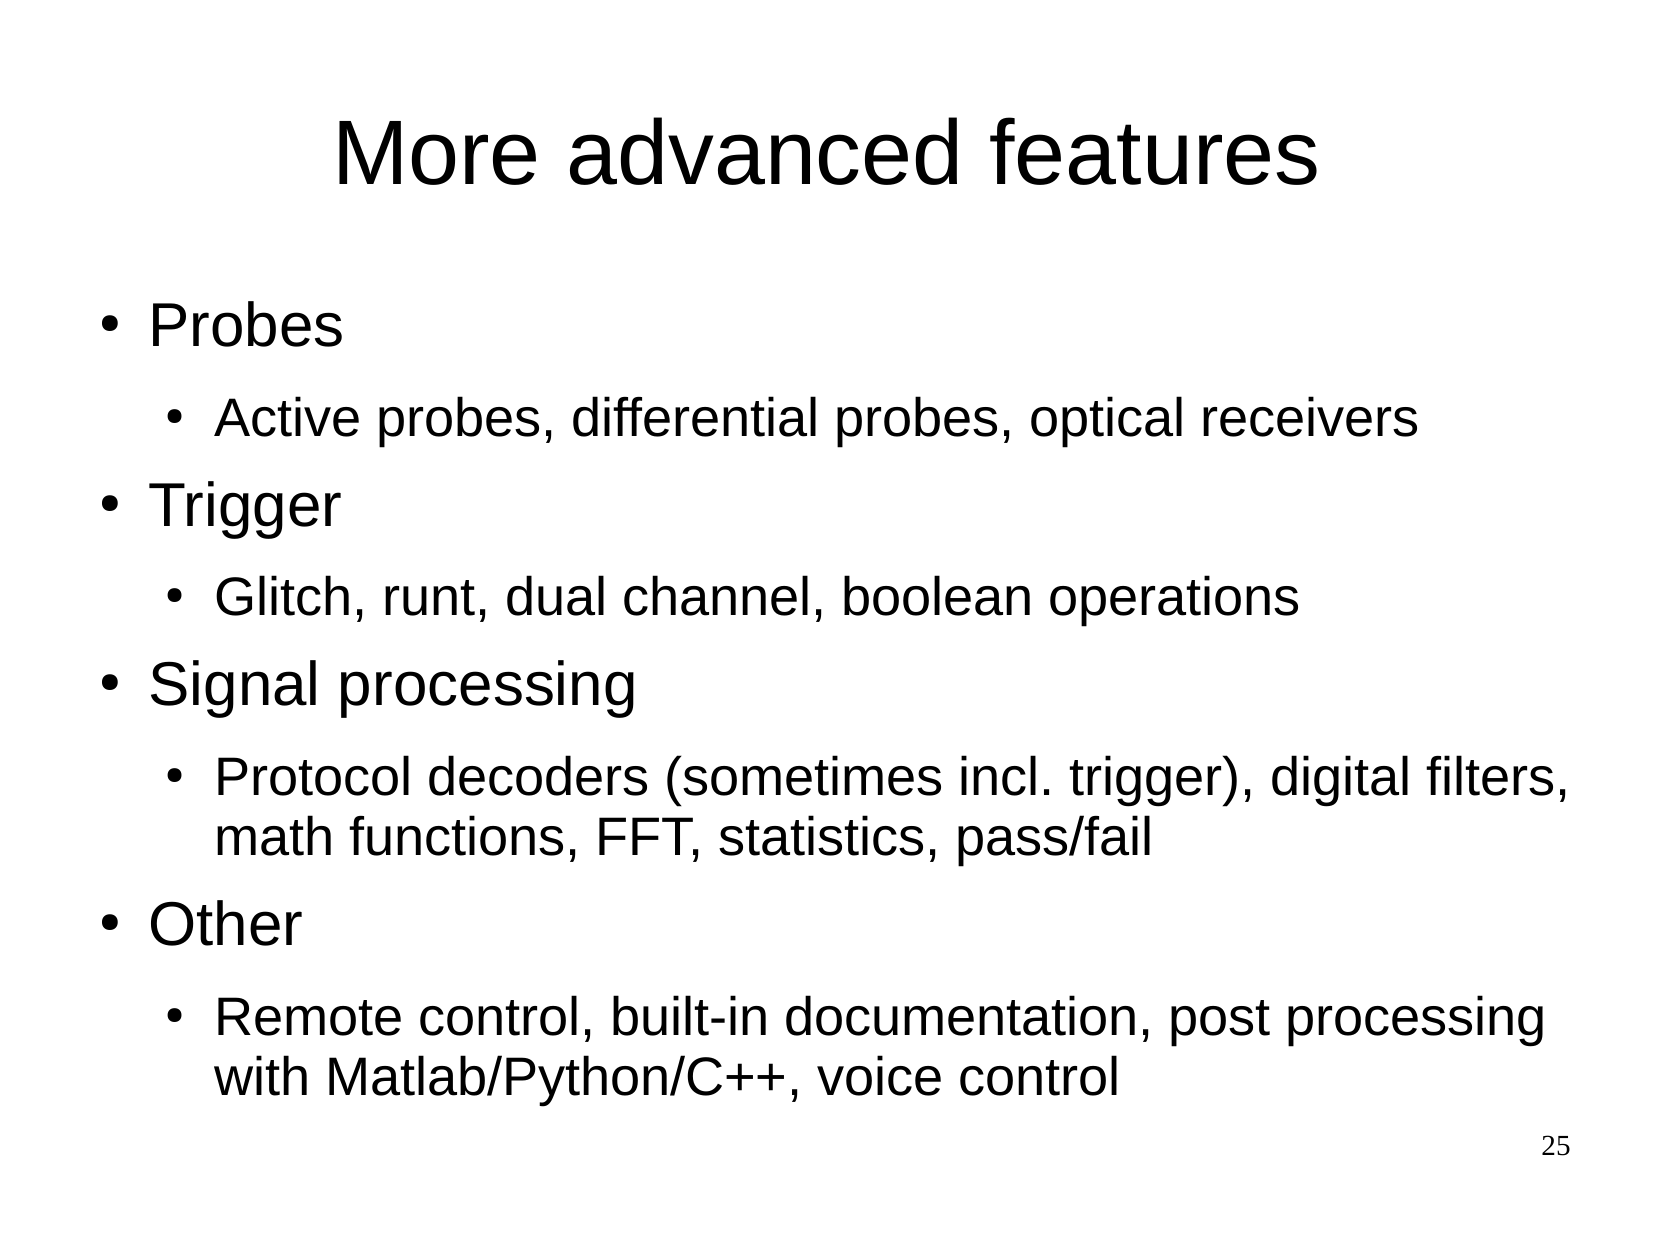

# More advanced features
Probes
Active probes, differential probes, optical receivers
Trigger
Glitch, runt, dual channel, boolean operations
Signal processing
Protocol decoders (sometimes incl. trigger), digital filters, math functions, FFT, statistics, pass/fail
Other
Remote control, built-in documentation, post processing with Matlab/Python/C++, voice control
25